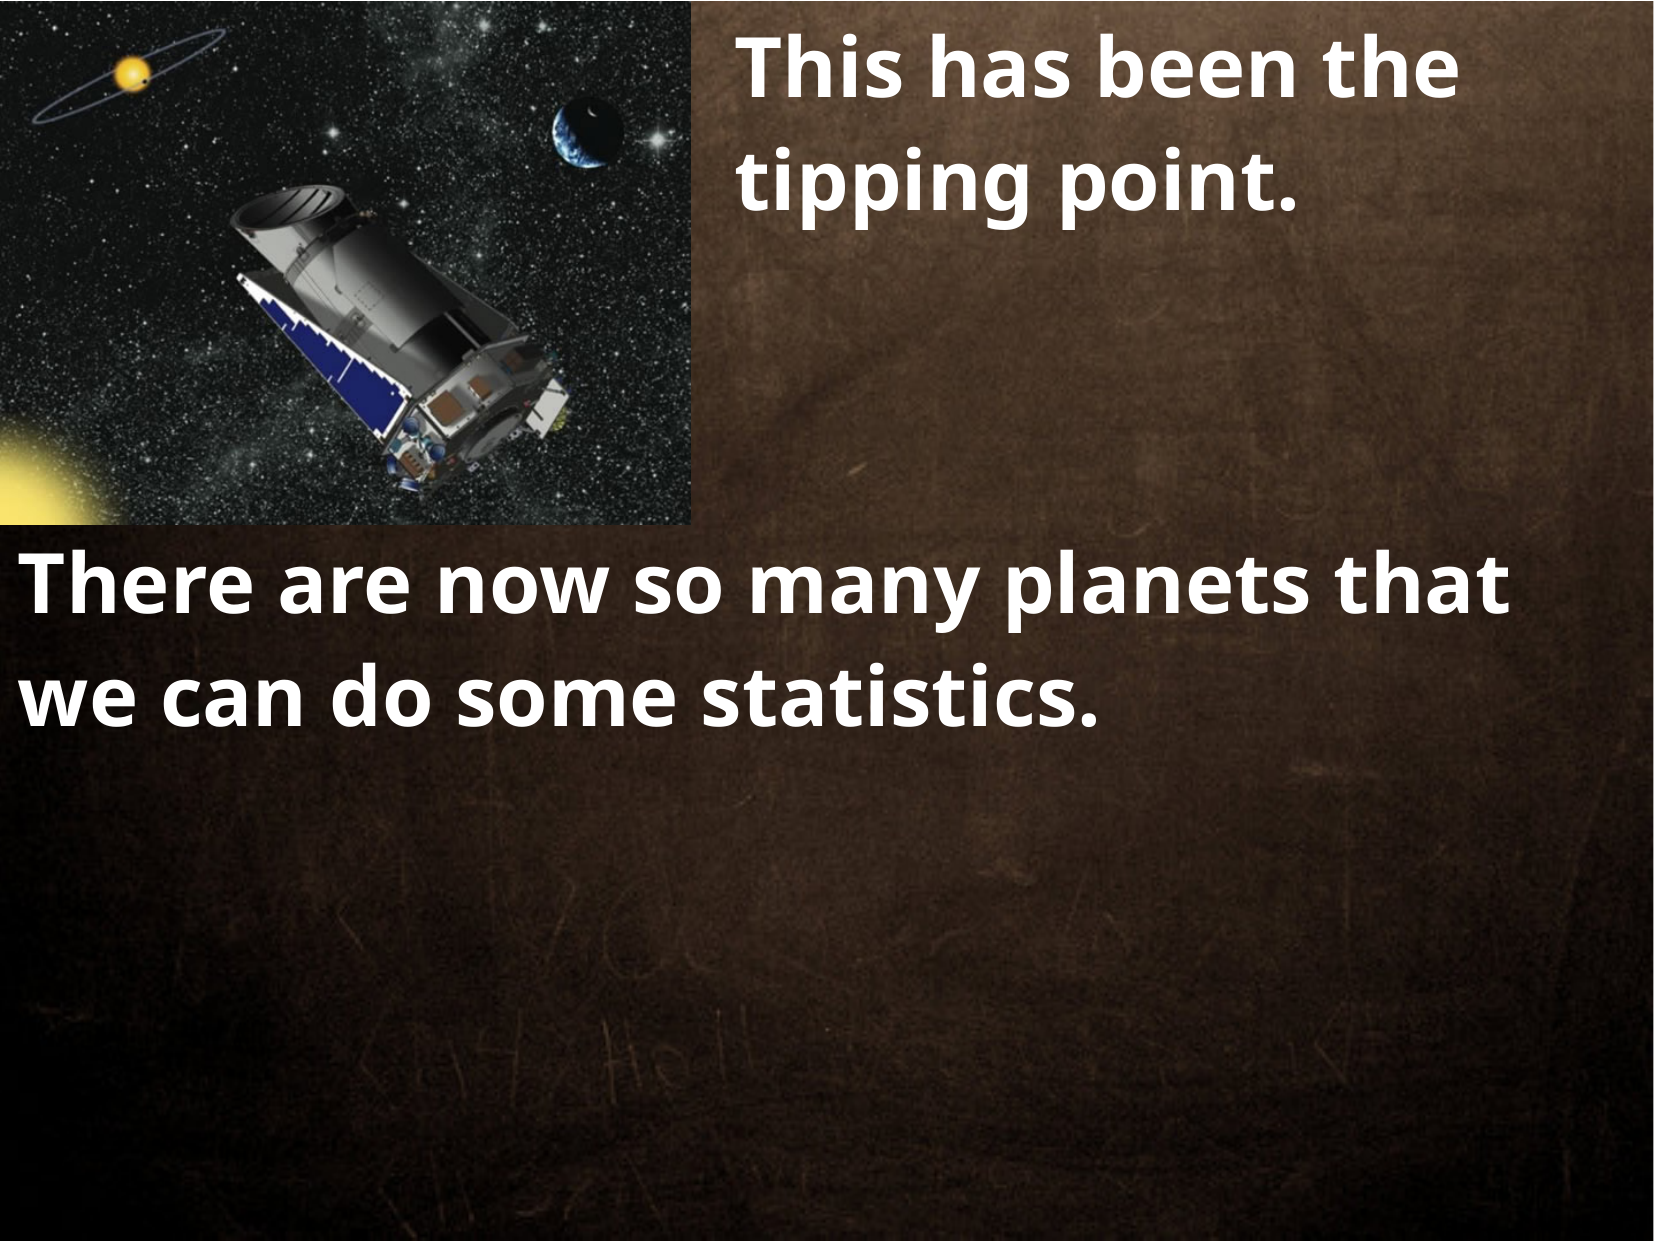

This has been the tipping point.
There are now so many planets that we can do some statistics.